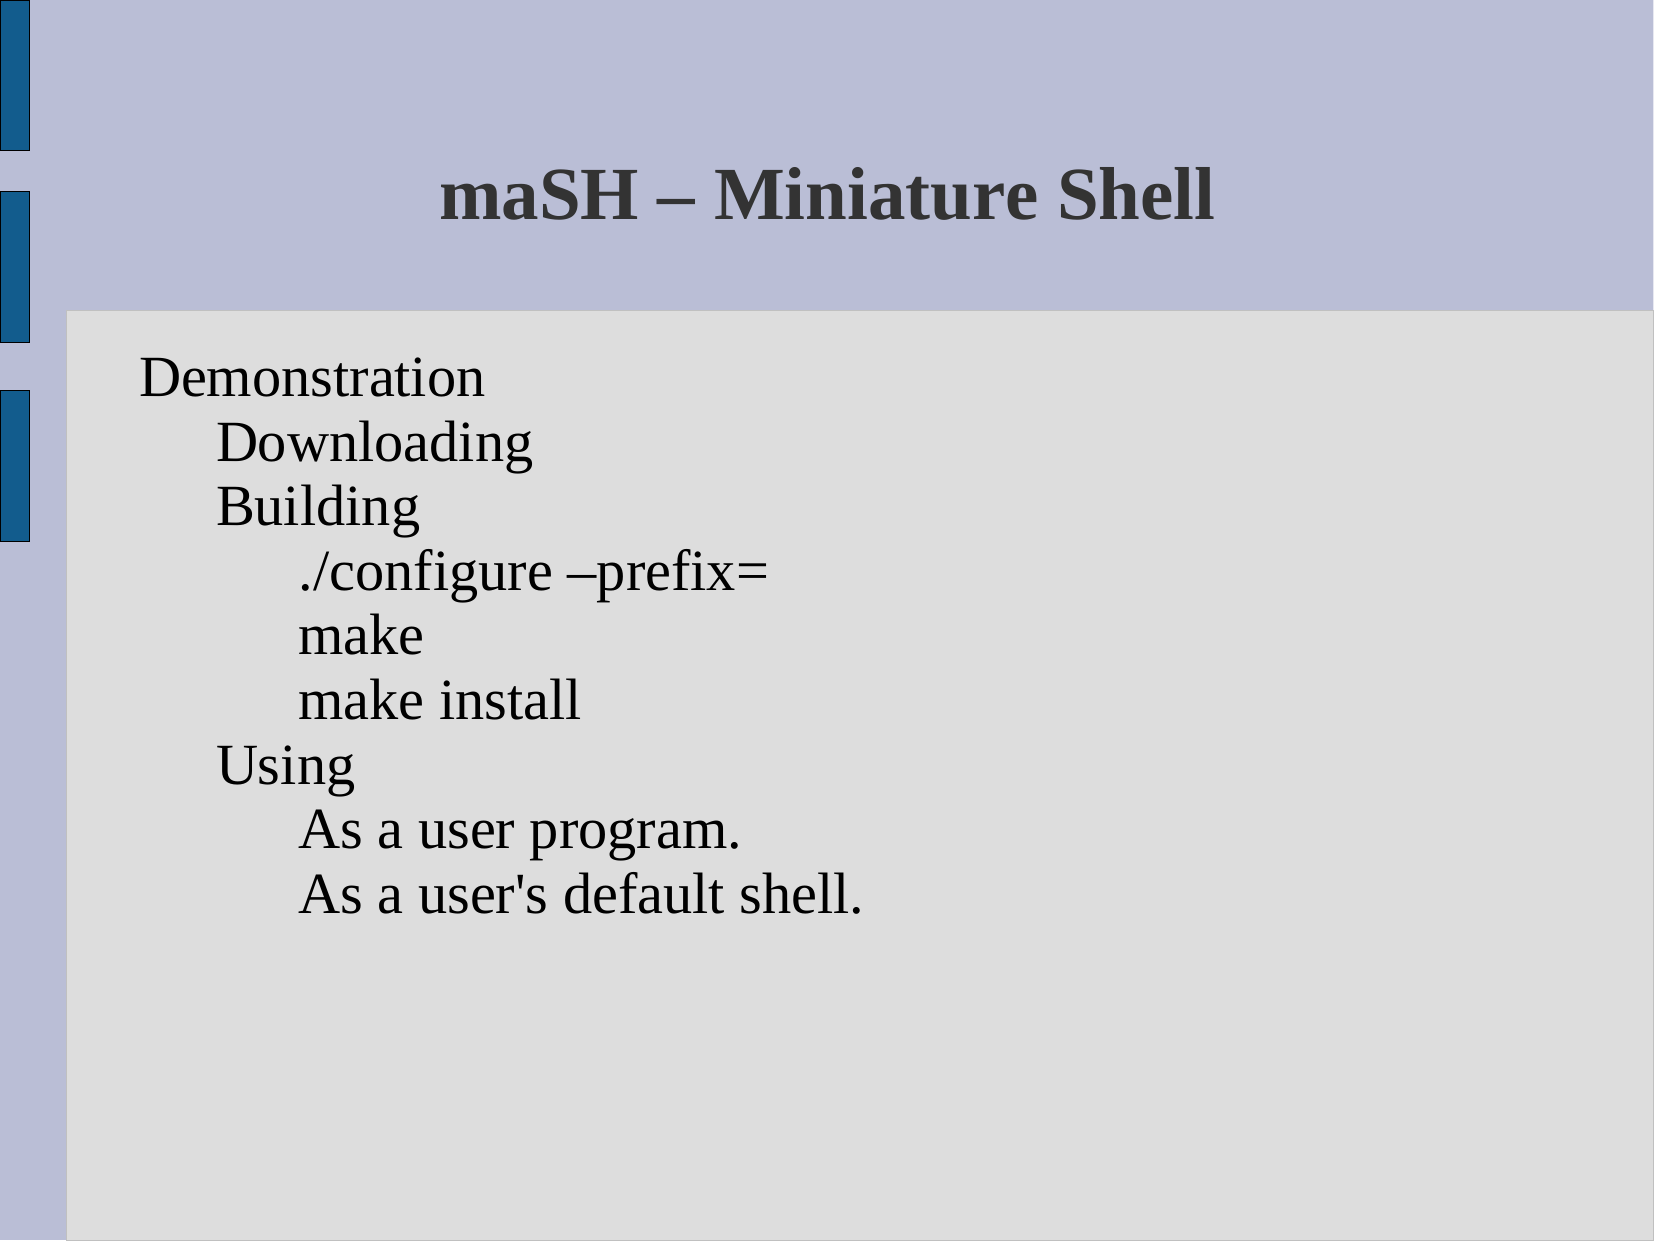

# maSH – Miniature Shell
Demonstration
Downloading
Building
./configure –prefix=
make
make install
Using
As a user program.
As a user's default shell.